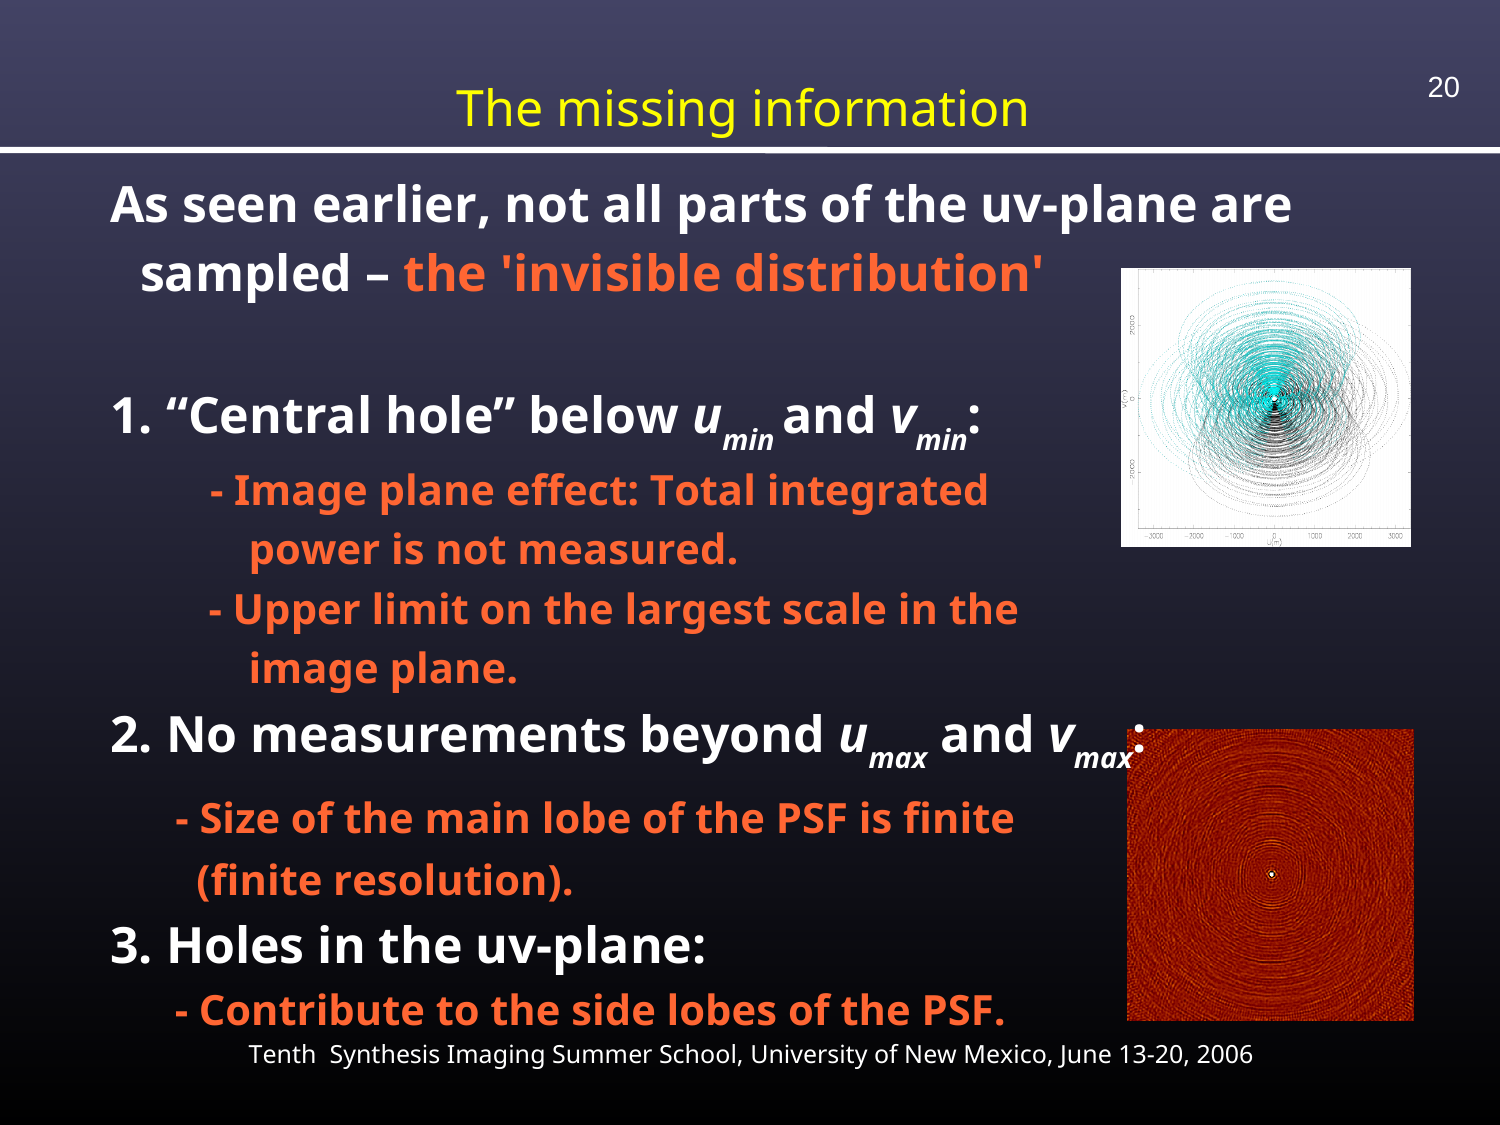

# The missing information
As seen earlier, not all parts of the uv-plane are sampled – the 'invisible distribution'
1. “Central hole” below umin and vmin:
- Image plane effect: Total integrated power is not measured.
- Upper limit on the largest scale in the image plane.
2. No measurements beyond umax and vmax:
 - Size of the main lobe of the PSF is finite
 (finite resolution).
3. Holes in the uv-plane:
 - Contribute to the side lobes of the PSF.